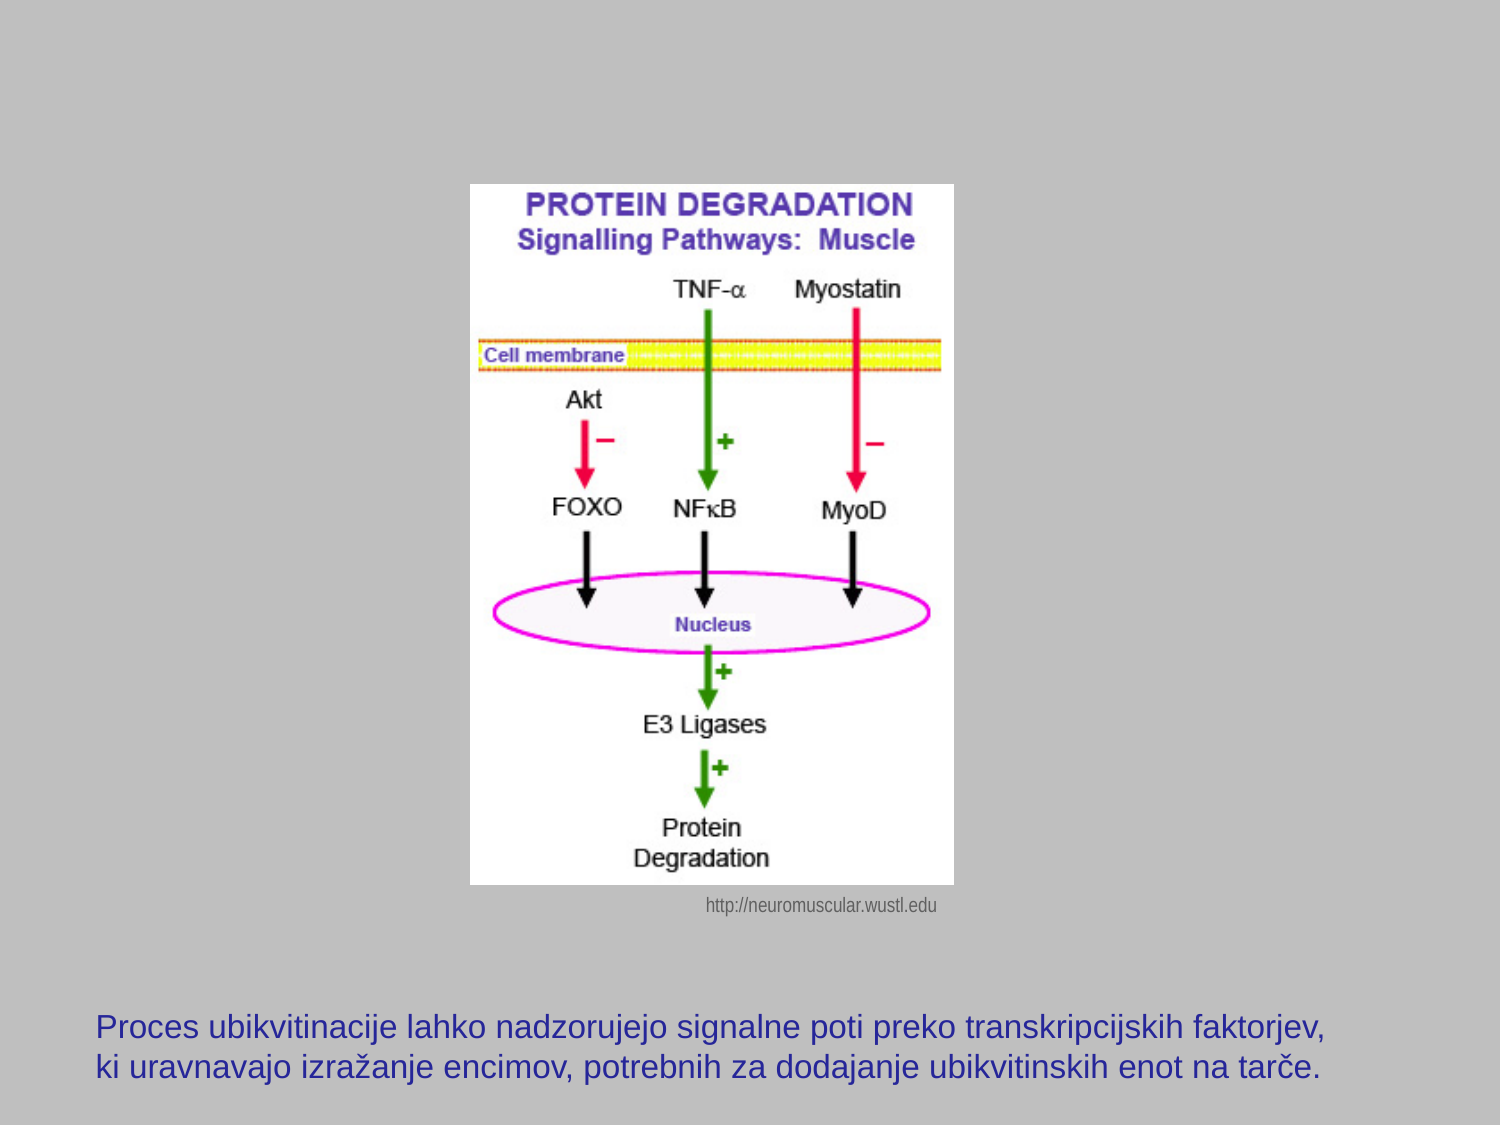

http://neuromuscular.wustl.edu
Proces ubikvitinacije lahko nadzorujejo signalne poti preko transkripcijskih faktorjev,
ki uravnavajo izražanje encimov, potrebnih za dodajanje ubikvitinskih enot na tarče.